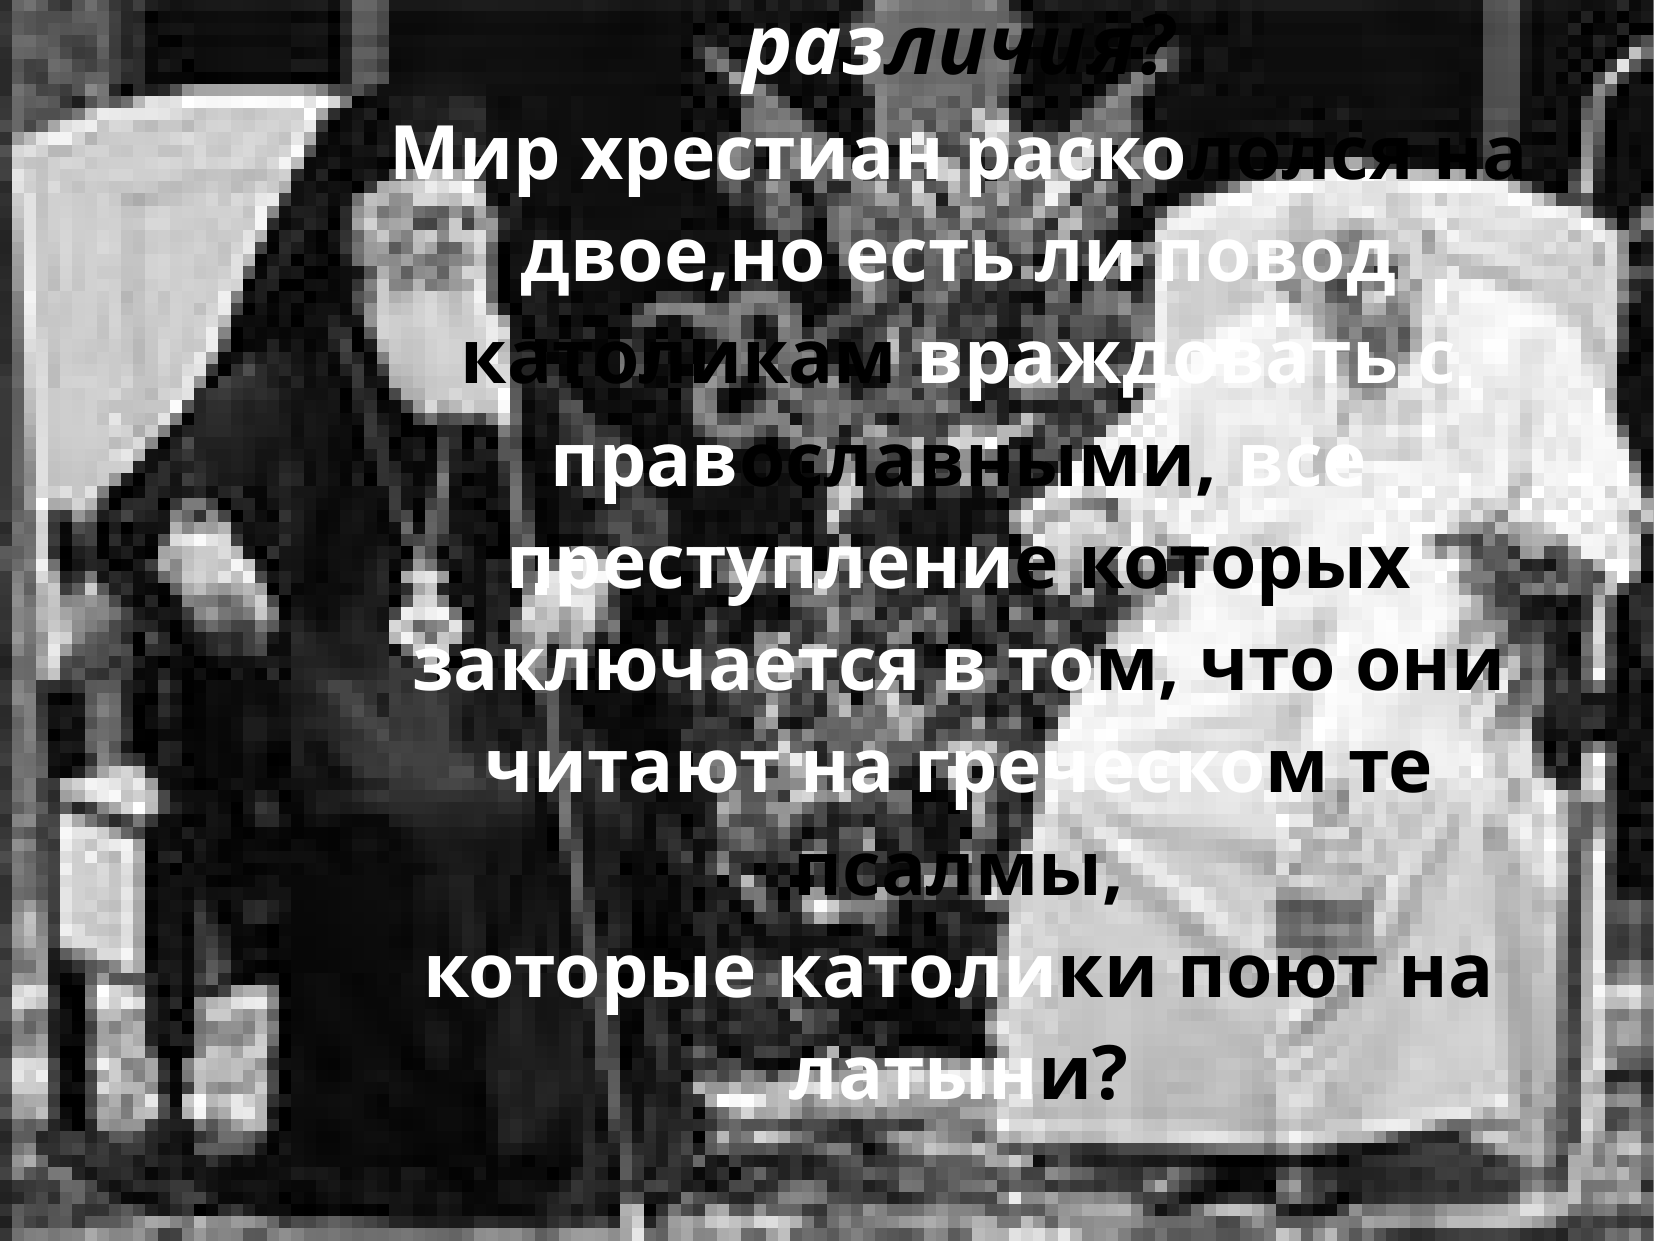

# Так ли важны различия? Мир хрестиан раскололся на двое,но есть ли повод католикам враждовать с православными, все преступление которых заключается в том, что они читают на греческом те псалмы, которые католики поют на латыни?